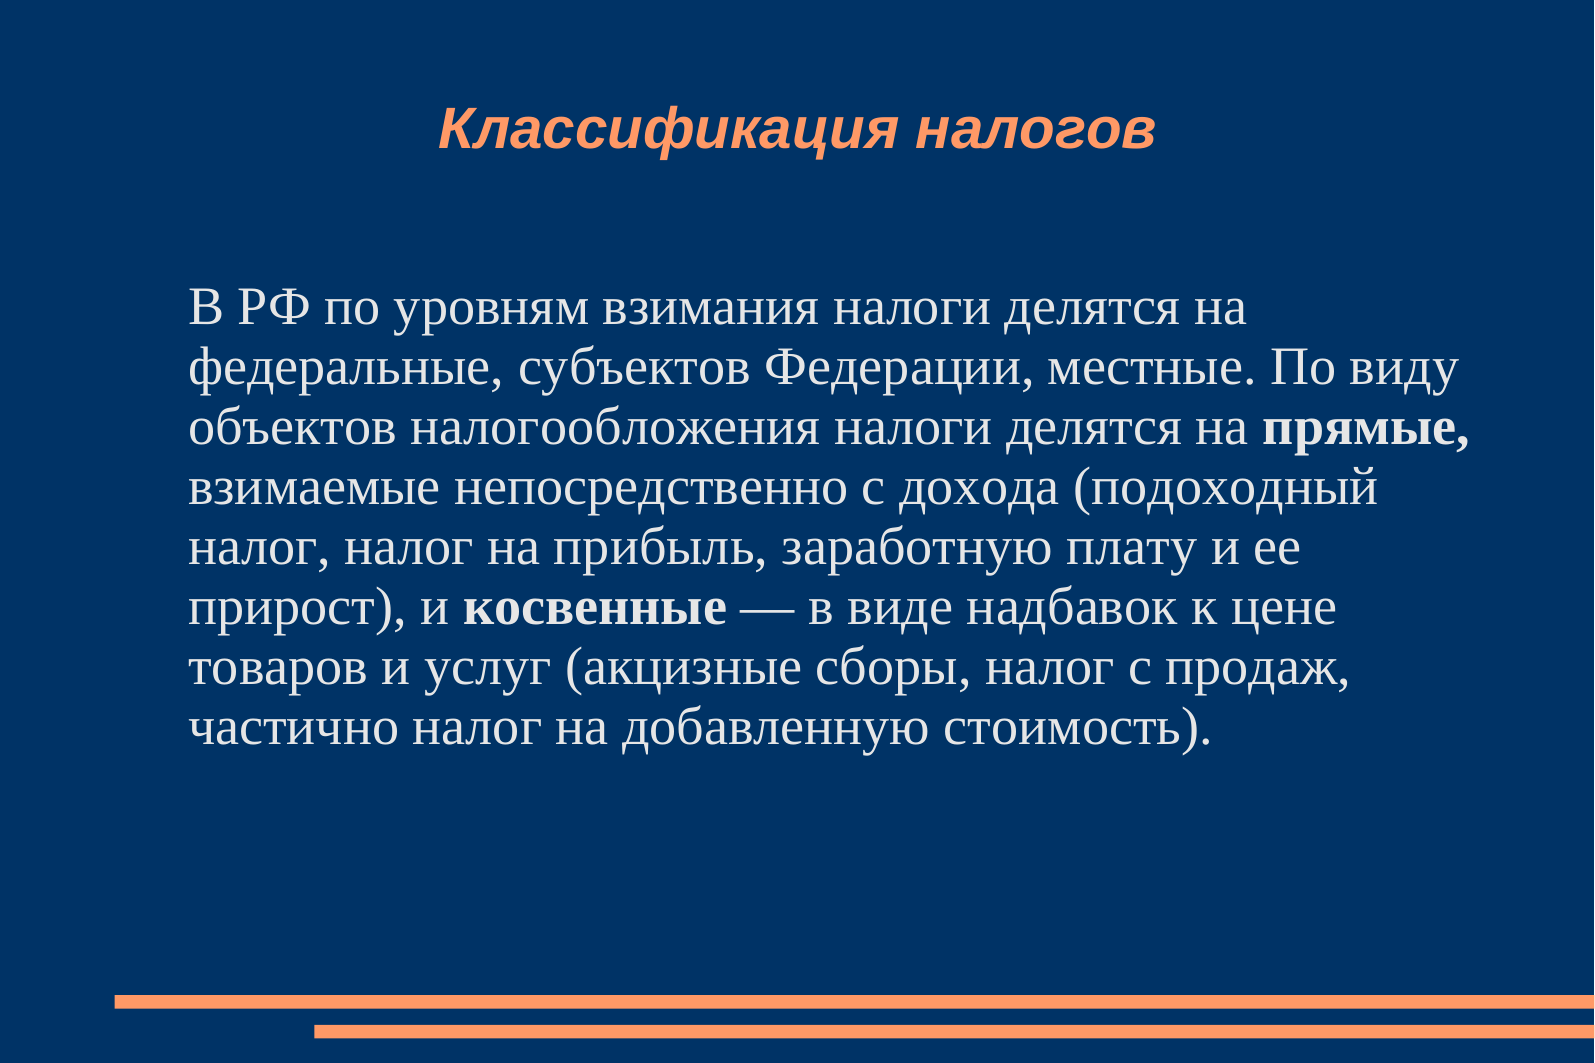

# Классификация налогов
В РФ по уровням взимания налоги делятся на федеральные, субъектов Федерации, местные. По виду объектов налогообложения налоги делятся на прямые, взимаемые непосредственно с дохода (подоходный налог, налог на прибыль, заработную плату и ее прирост), и косвенные — в виде надбавок к цене товаров и услуг (акцизные сборы, налог с продаж, частично налог на добавленную стоимость).